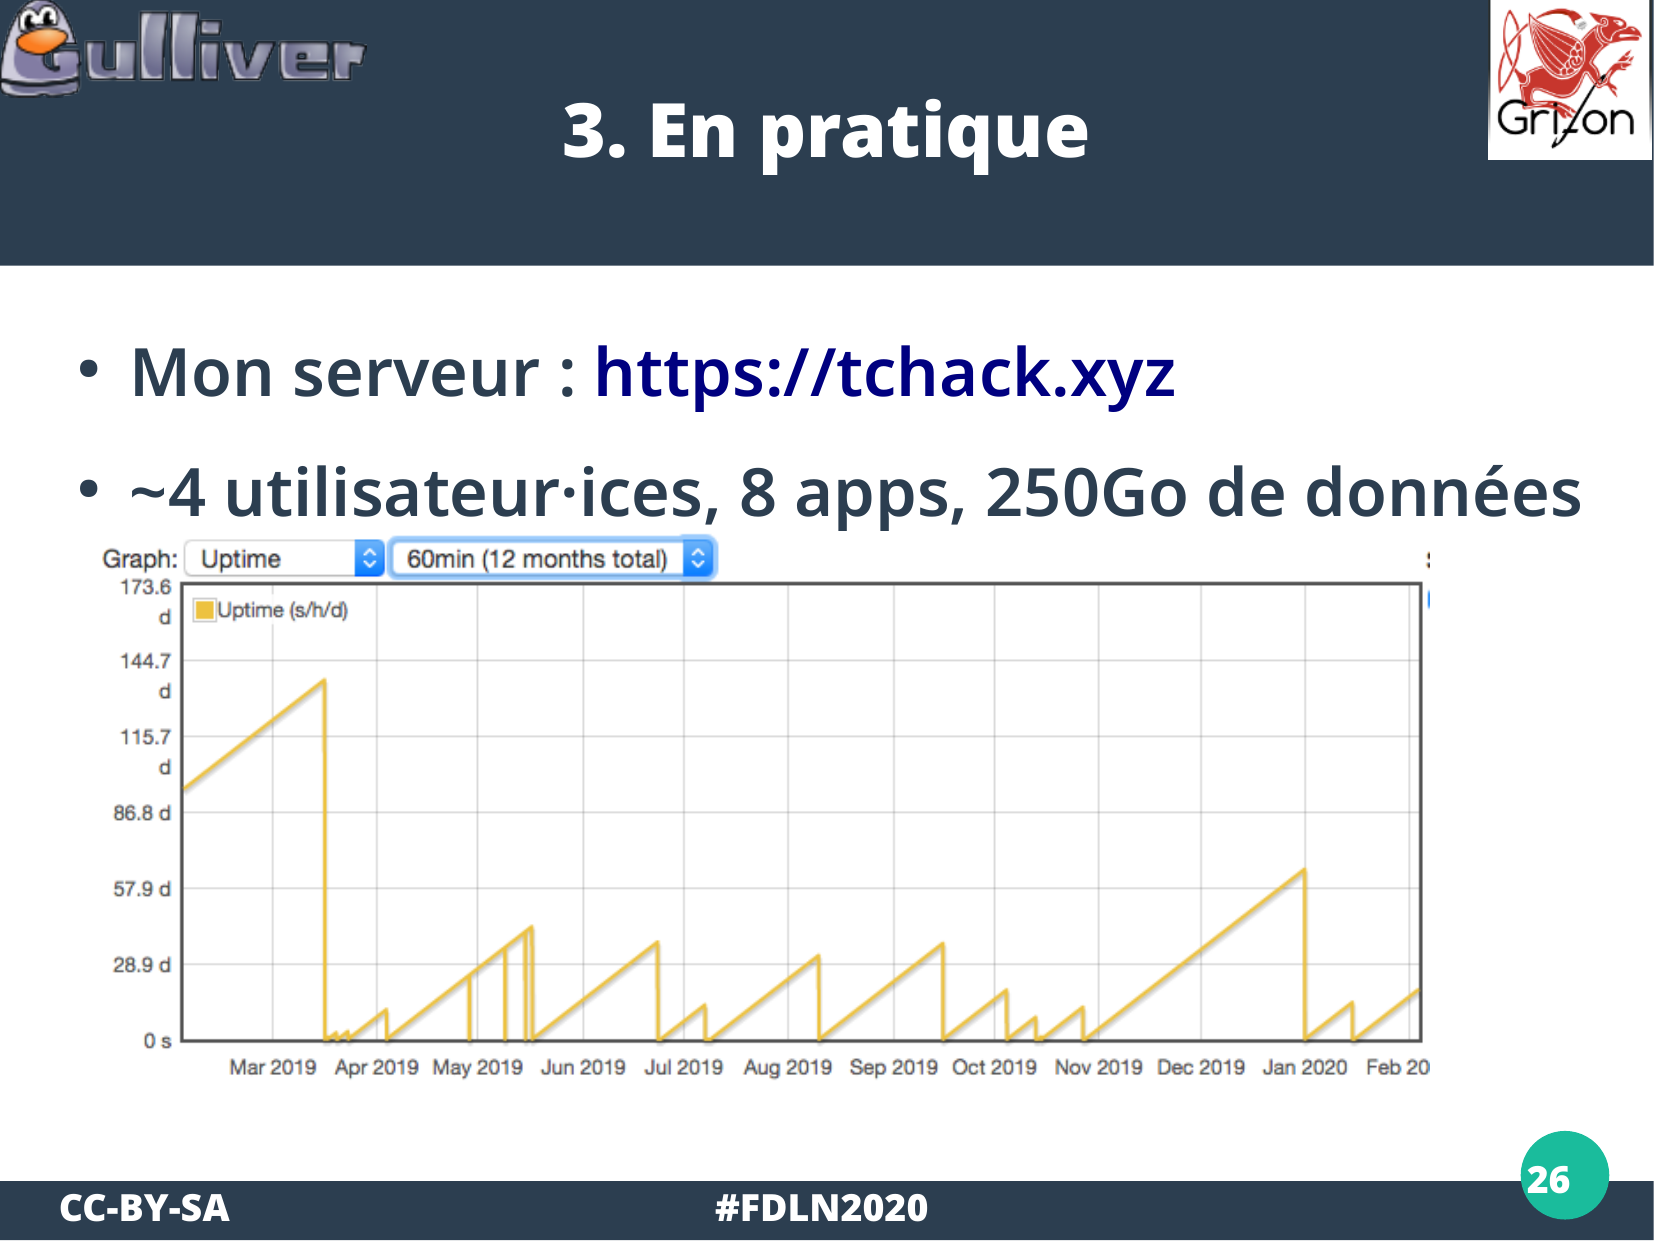

# 3. En pratique
Mon serveur : https://tchack.xyz
~4 utilisateur·ices, 8 apps, 250Go de données
26